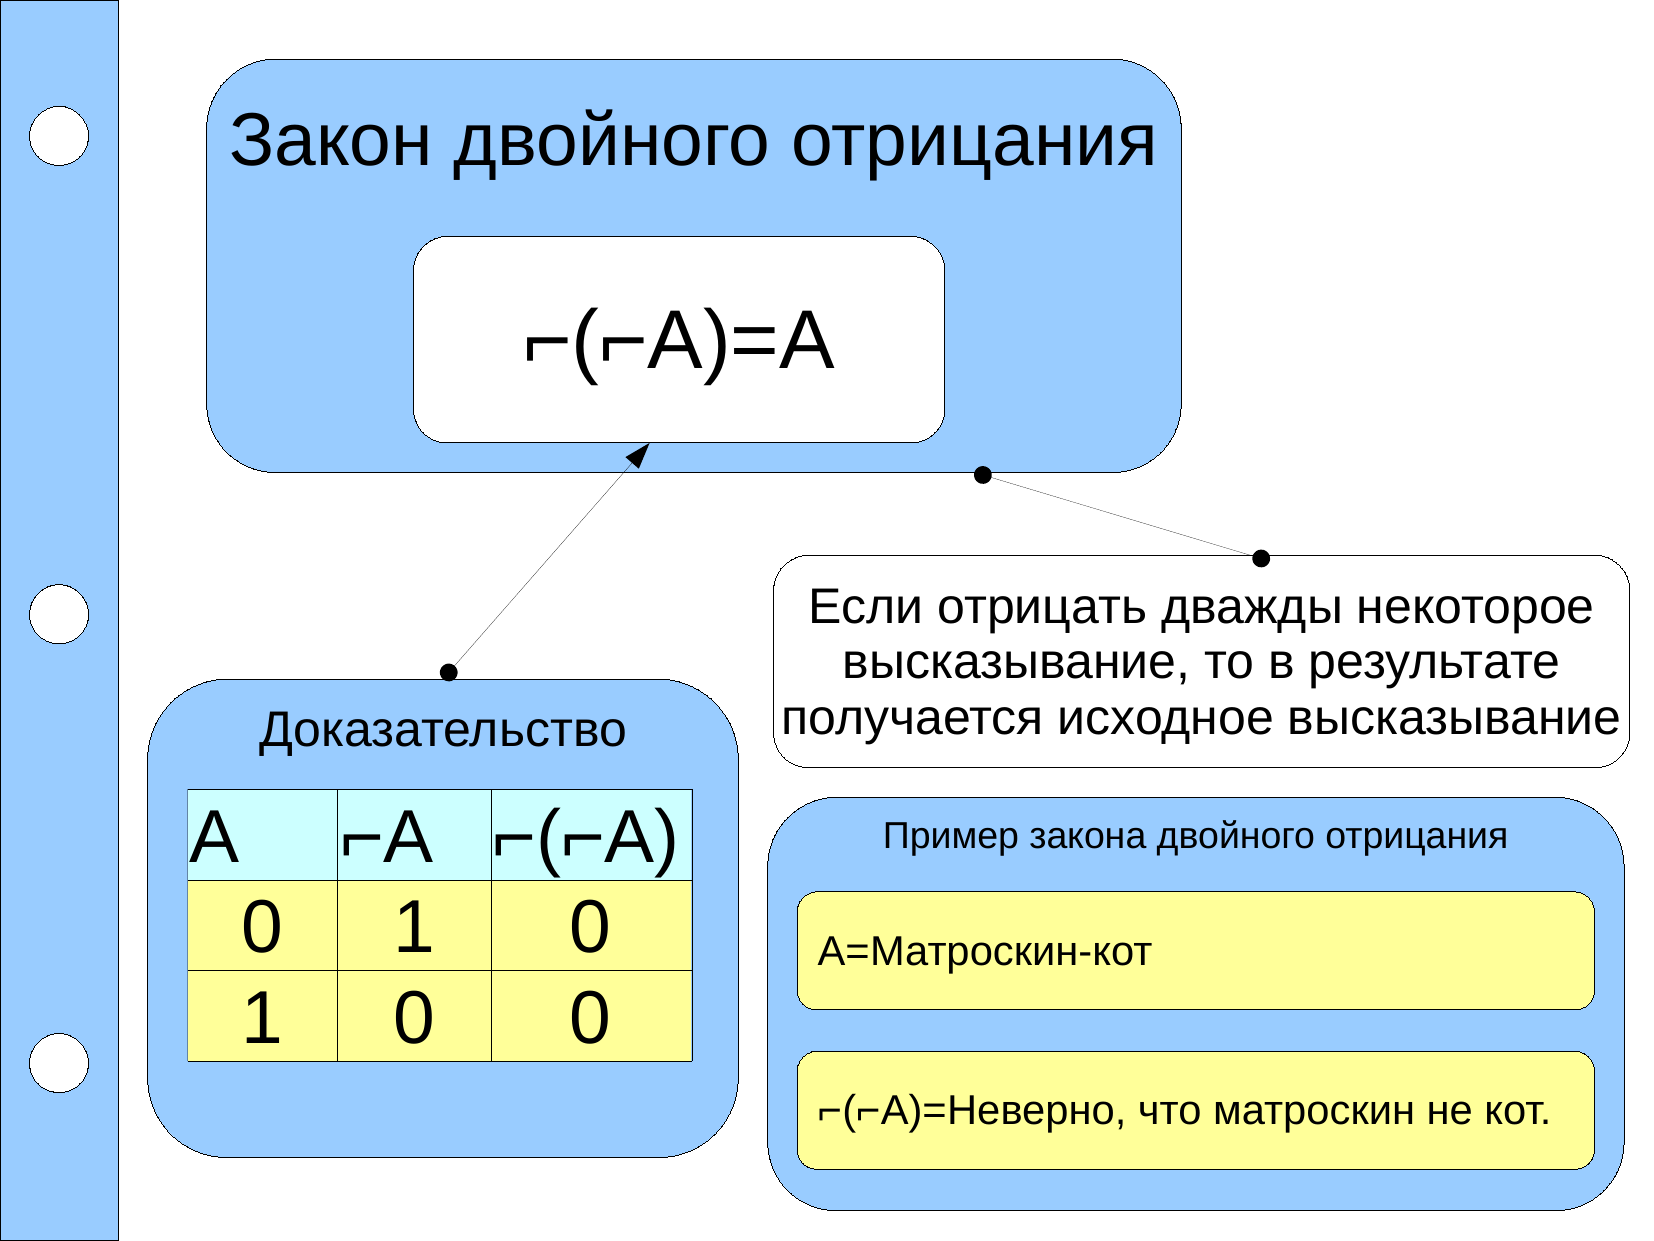

Закон двойного отрицания
⌐(⌐A)=A
Если отрицать дважды некоторое
высказывание, то в результате
получается исходное высказывание
Доказательство
Пример закона двойного отрицания
А=Матроскин-кот
⌐(⌐А)=Неверно, что матроскин не кот.